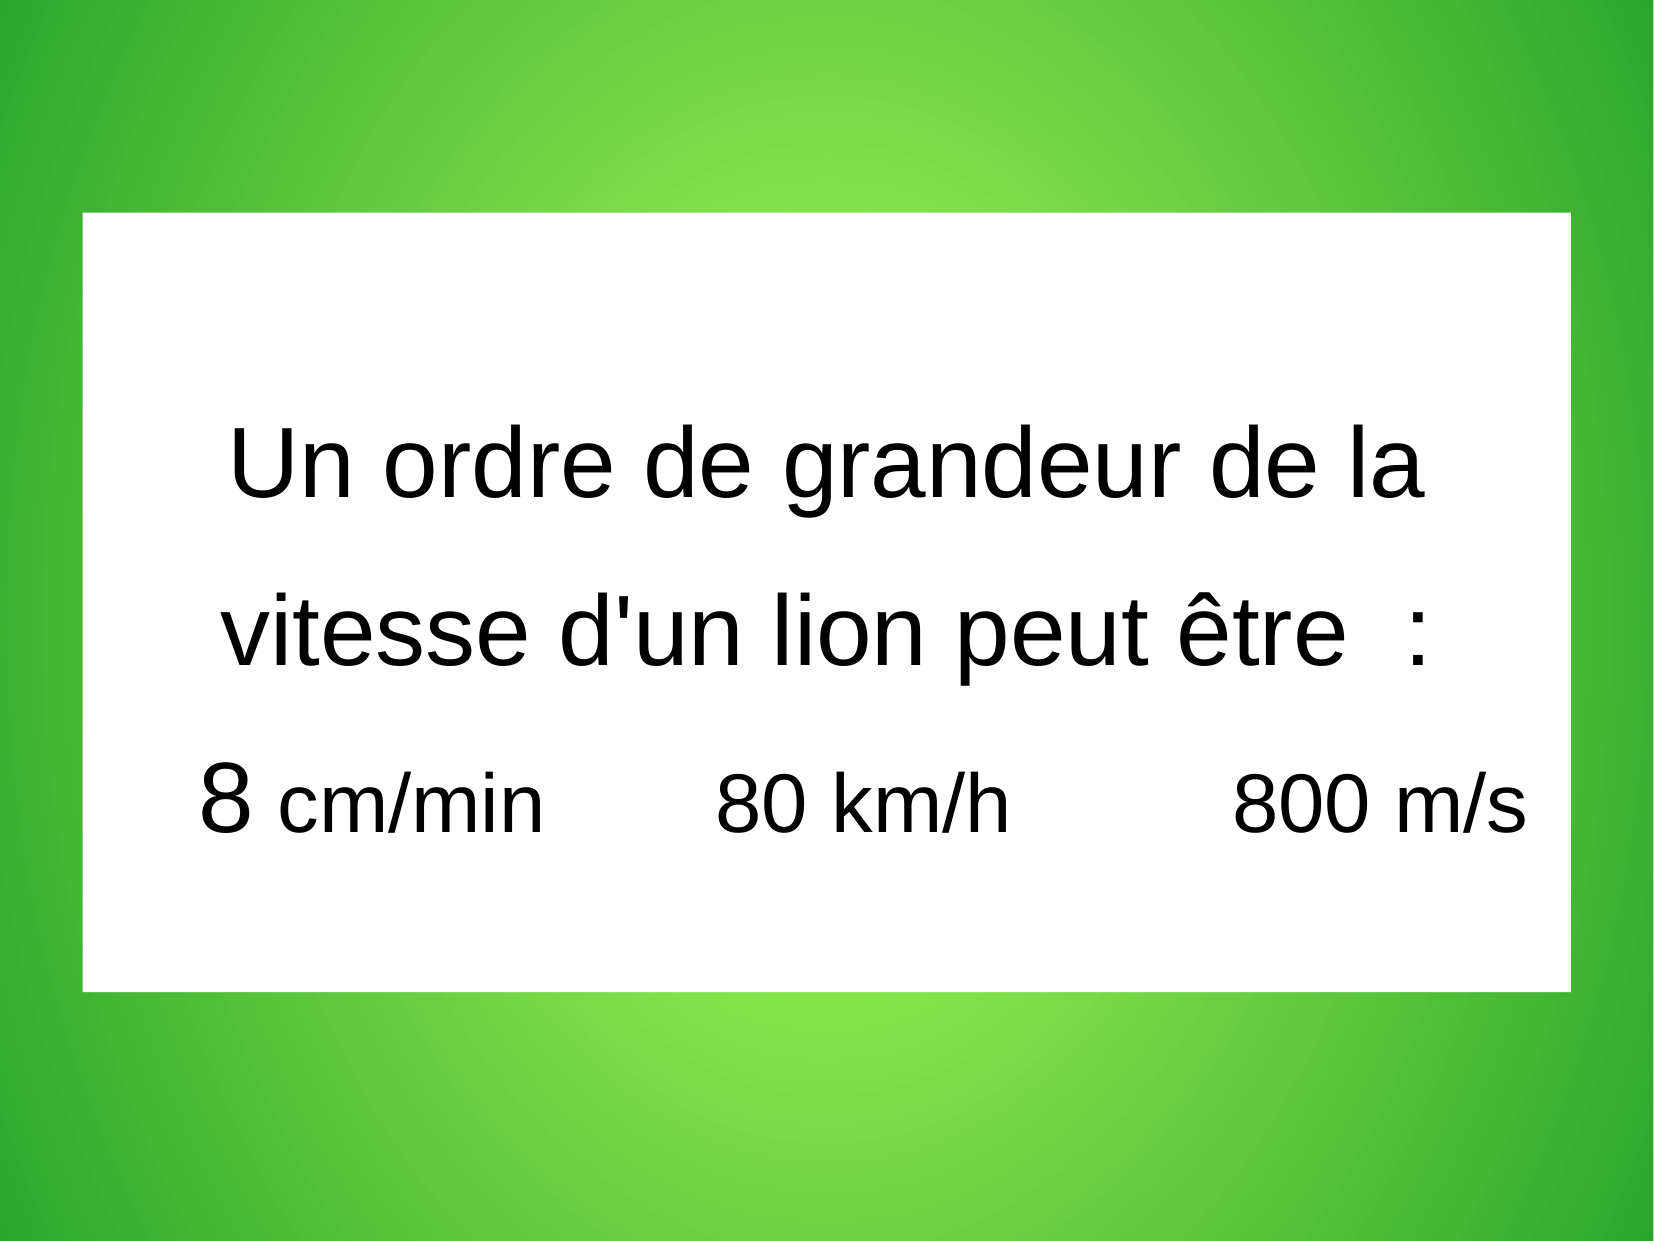

# Un ordre de grandeur de la vitesse d'un lion peut être  :
	8 cm/min	 	80 km/h	 	800 m/s